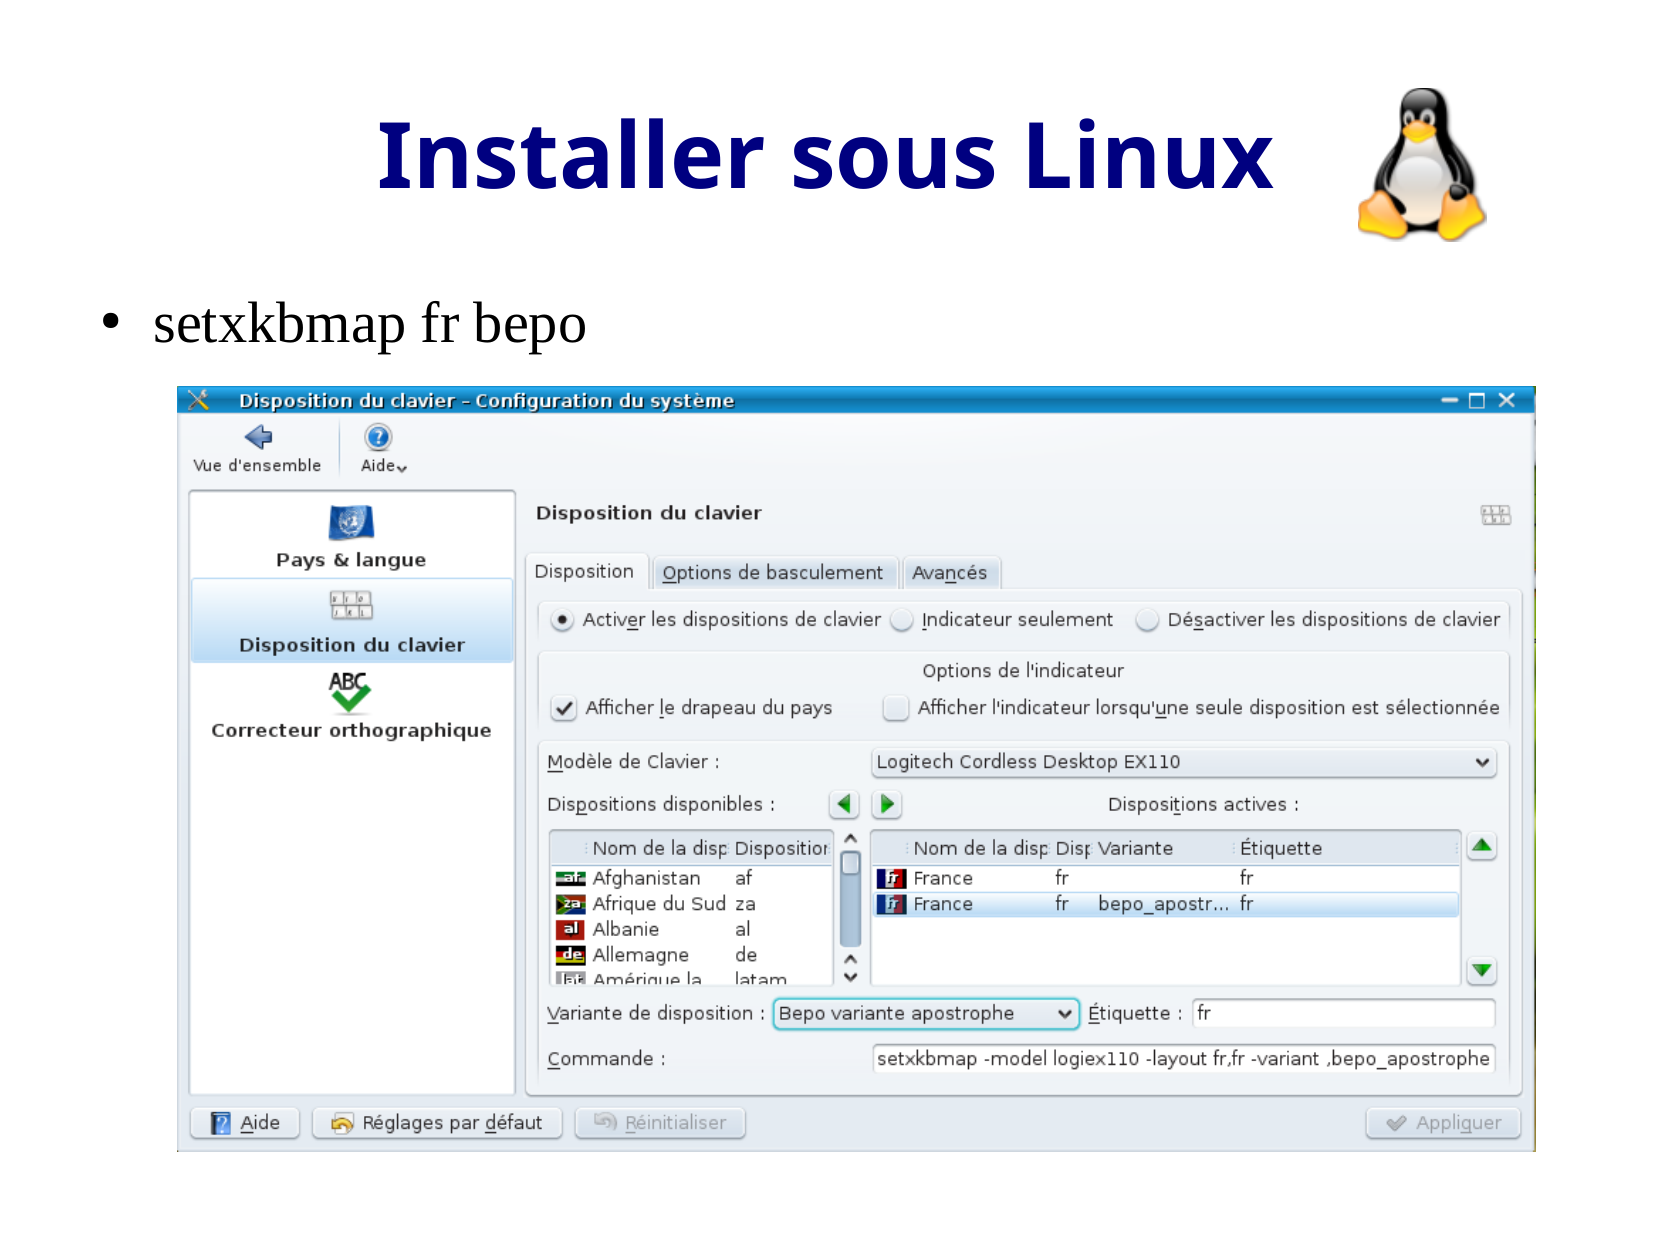

# Installer sous Linux
setxkbmap fr bepo